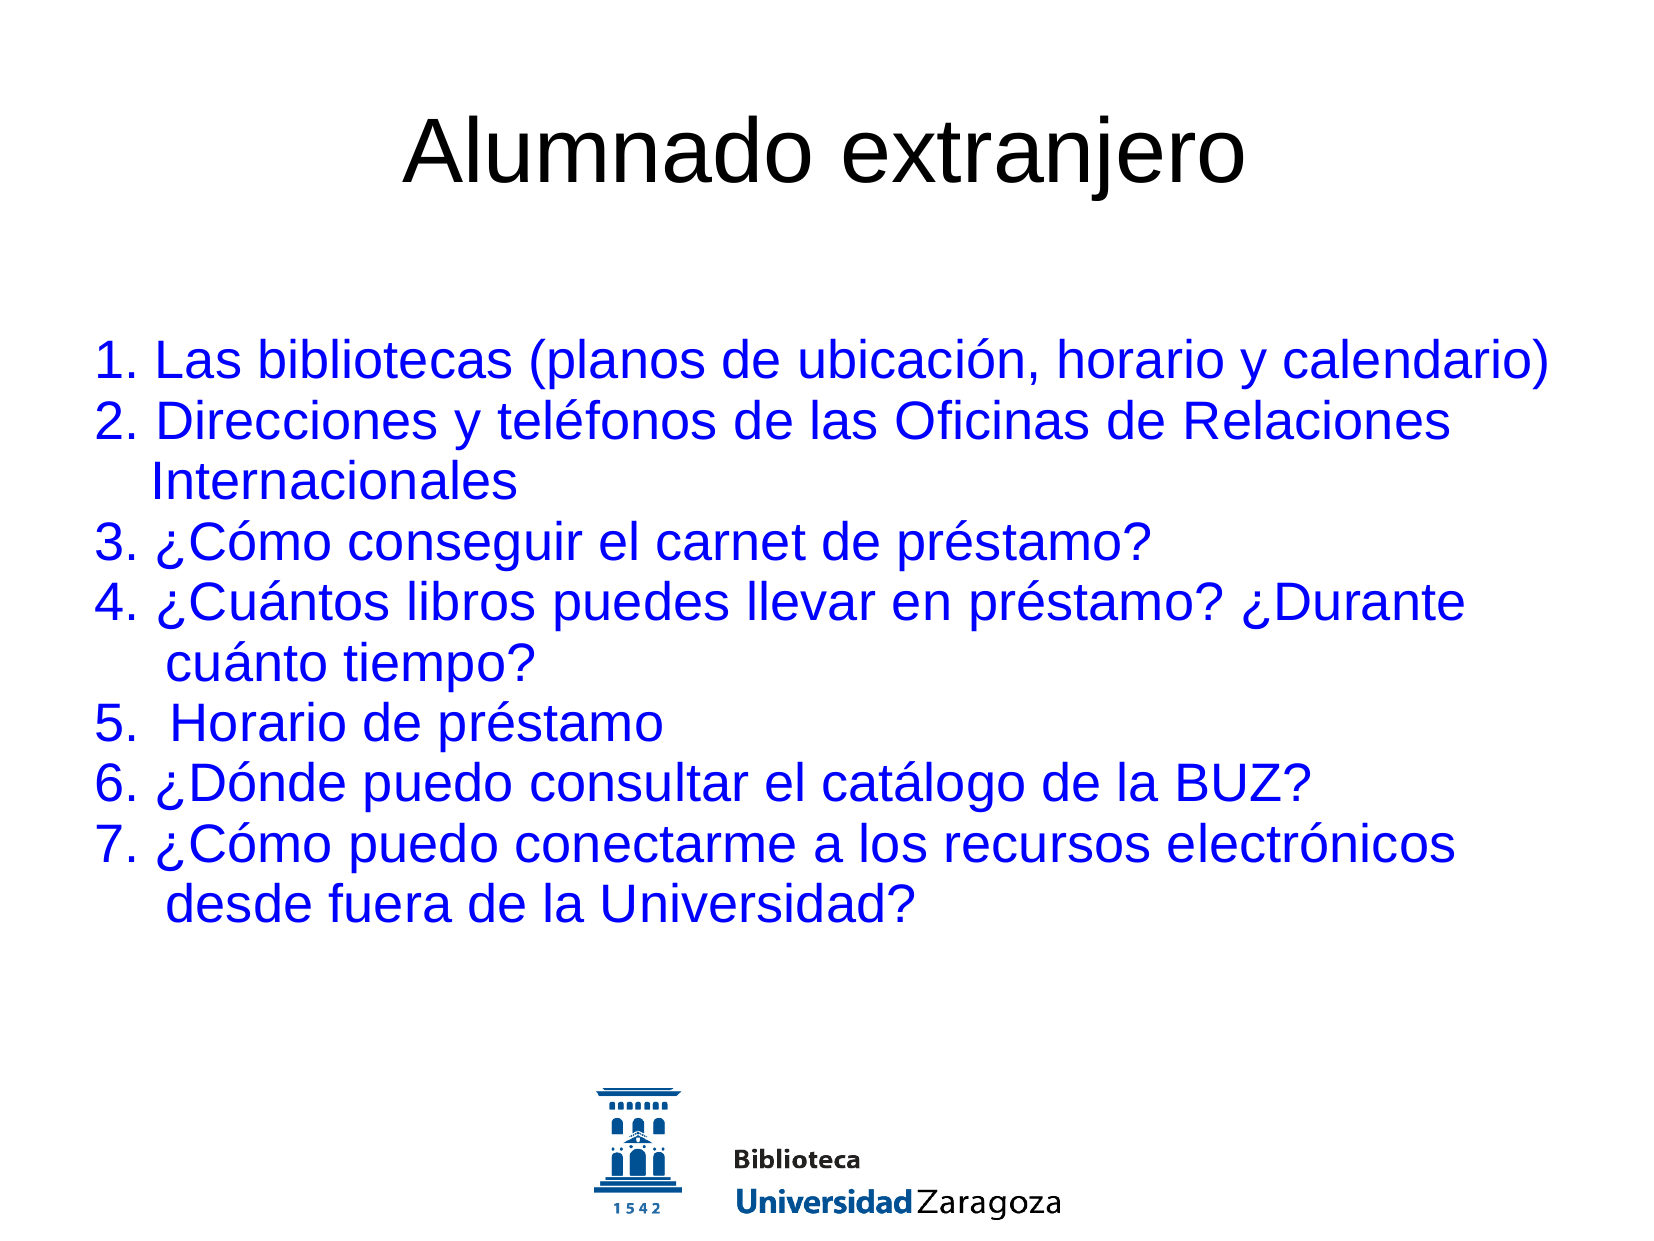

# Alumnado extranjero
1. Las bibliotecas (planos de ubicación, horario y calendario)
2. Direcciones y teléfonos de las Oficinas de Relaciones Internacionales
3. ¿Cómo conseguir el carnet de préstamo?
4. ¿Cuántos libros puedes llevar en préstamo? ¿Durante cuánto tiempo?
5. Horario de préstamo
6. ¿Dónde puedo consultar el catálogo de la BUZ?
7. ¿Cómo puedo conectarme a los recursos electrónicos desde fuera de la Universidad?